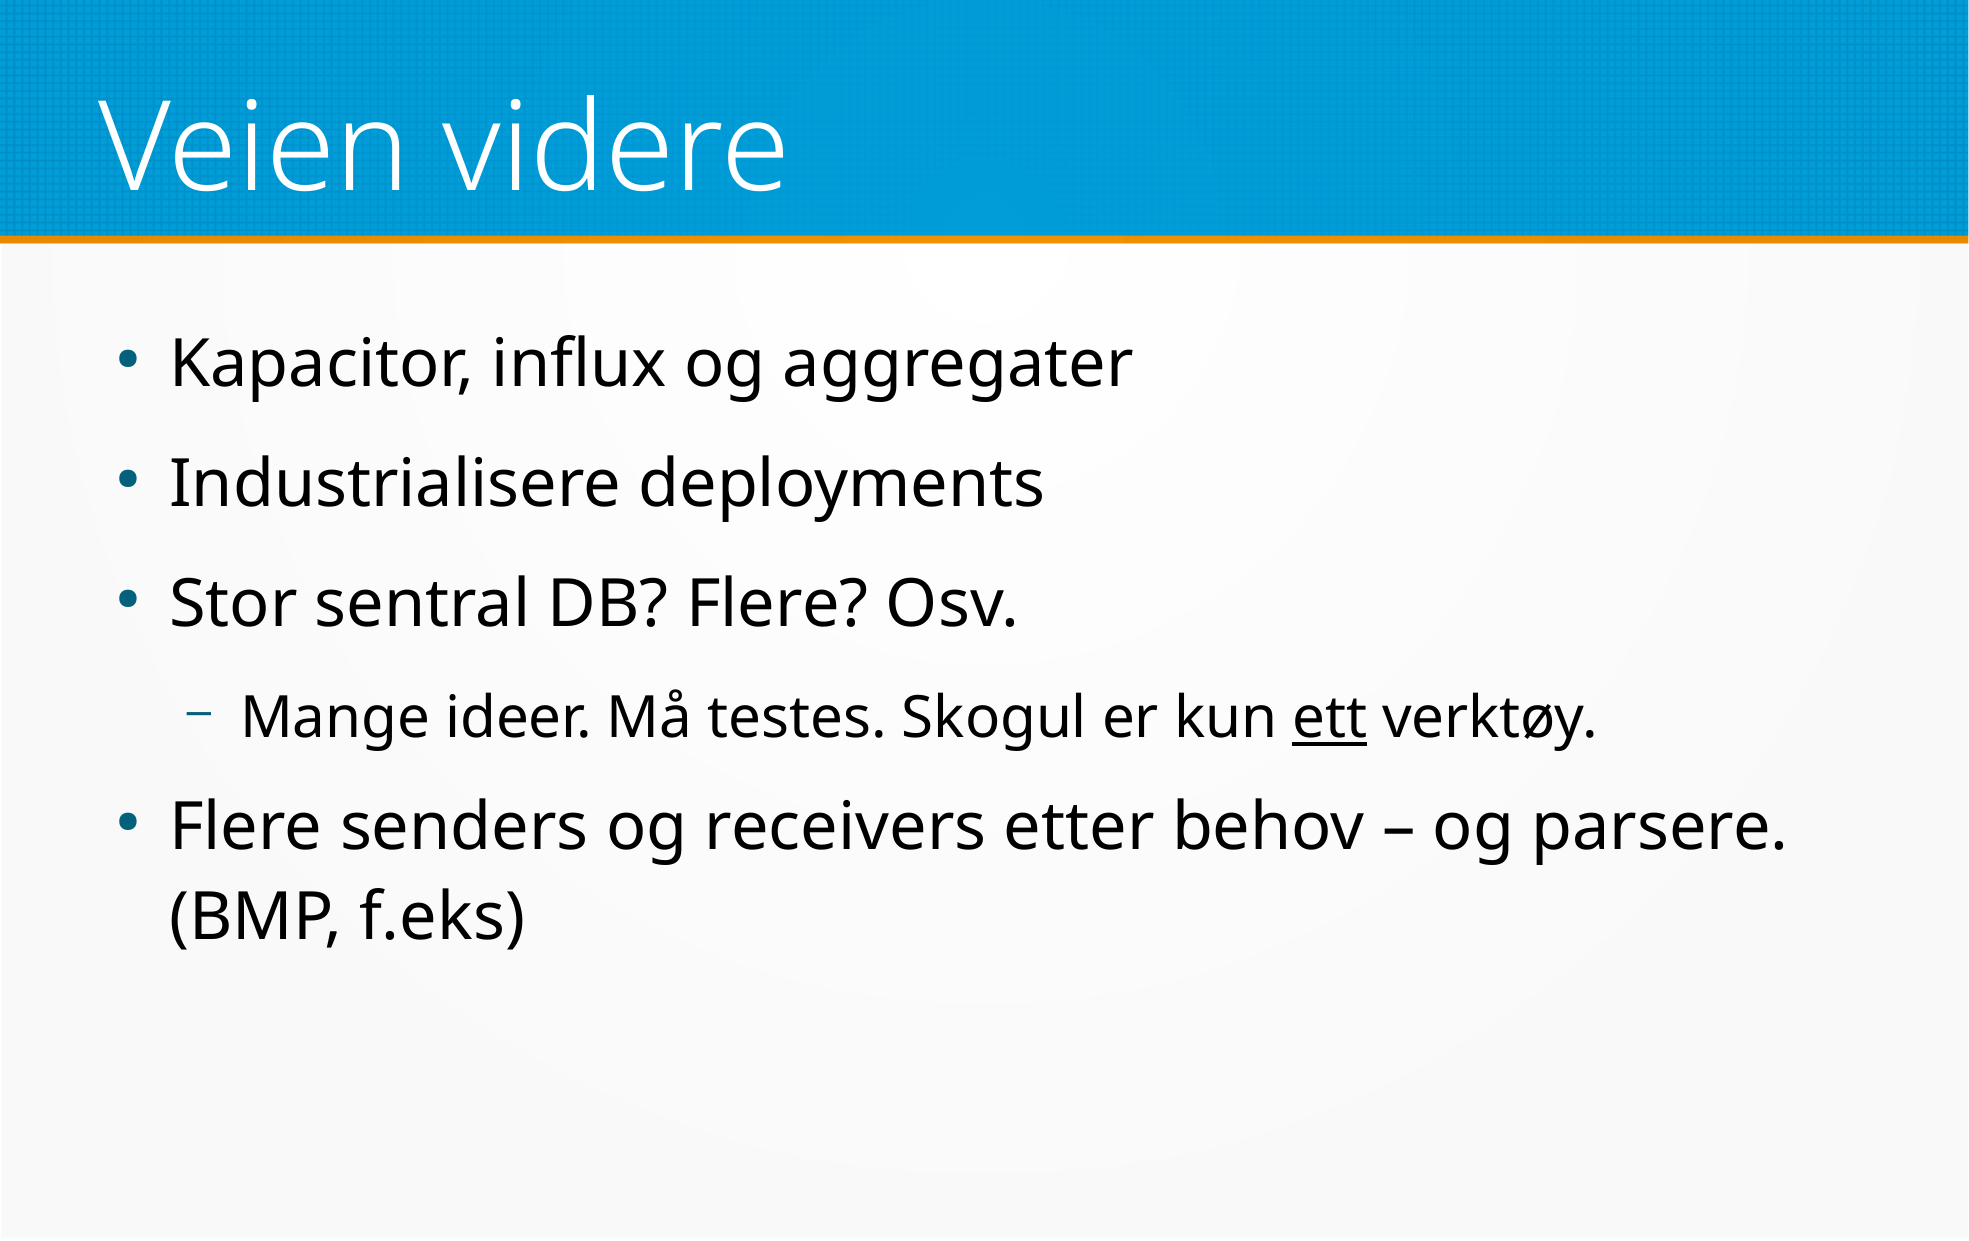

# Veien videre
Kapacitor, influx og aggregater
Industrialisere deployments
Stor sentral DB? Flere? Osv.
Mange ideer. Må testes. Skogul er kun ett verktøy.
Flere senders og receivers etter behov – og parsere. (BMP, f.eks)